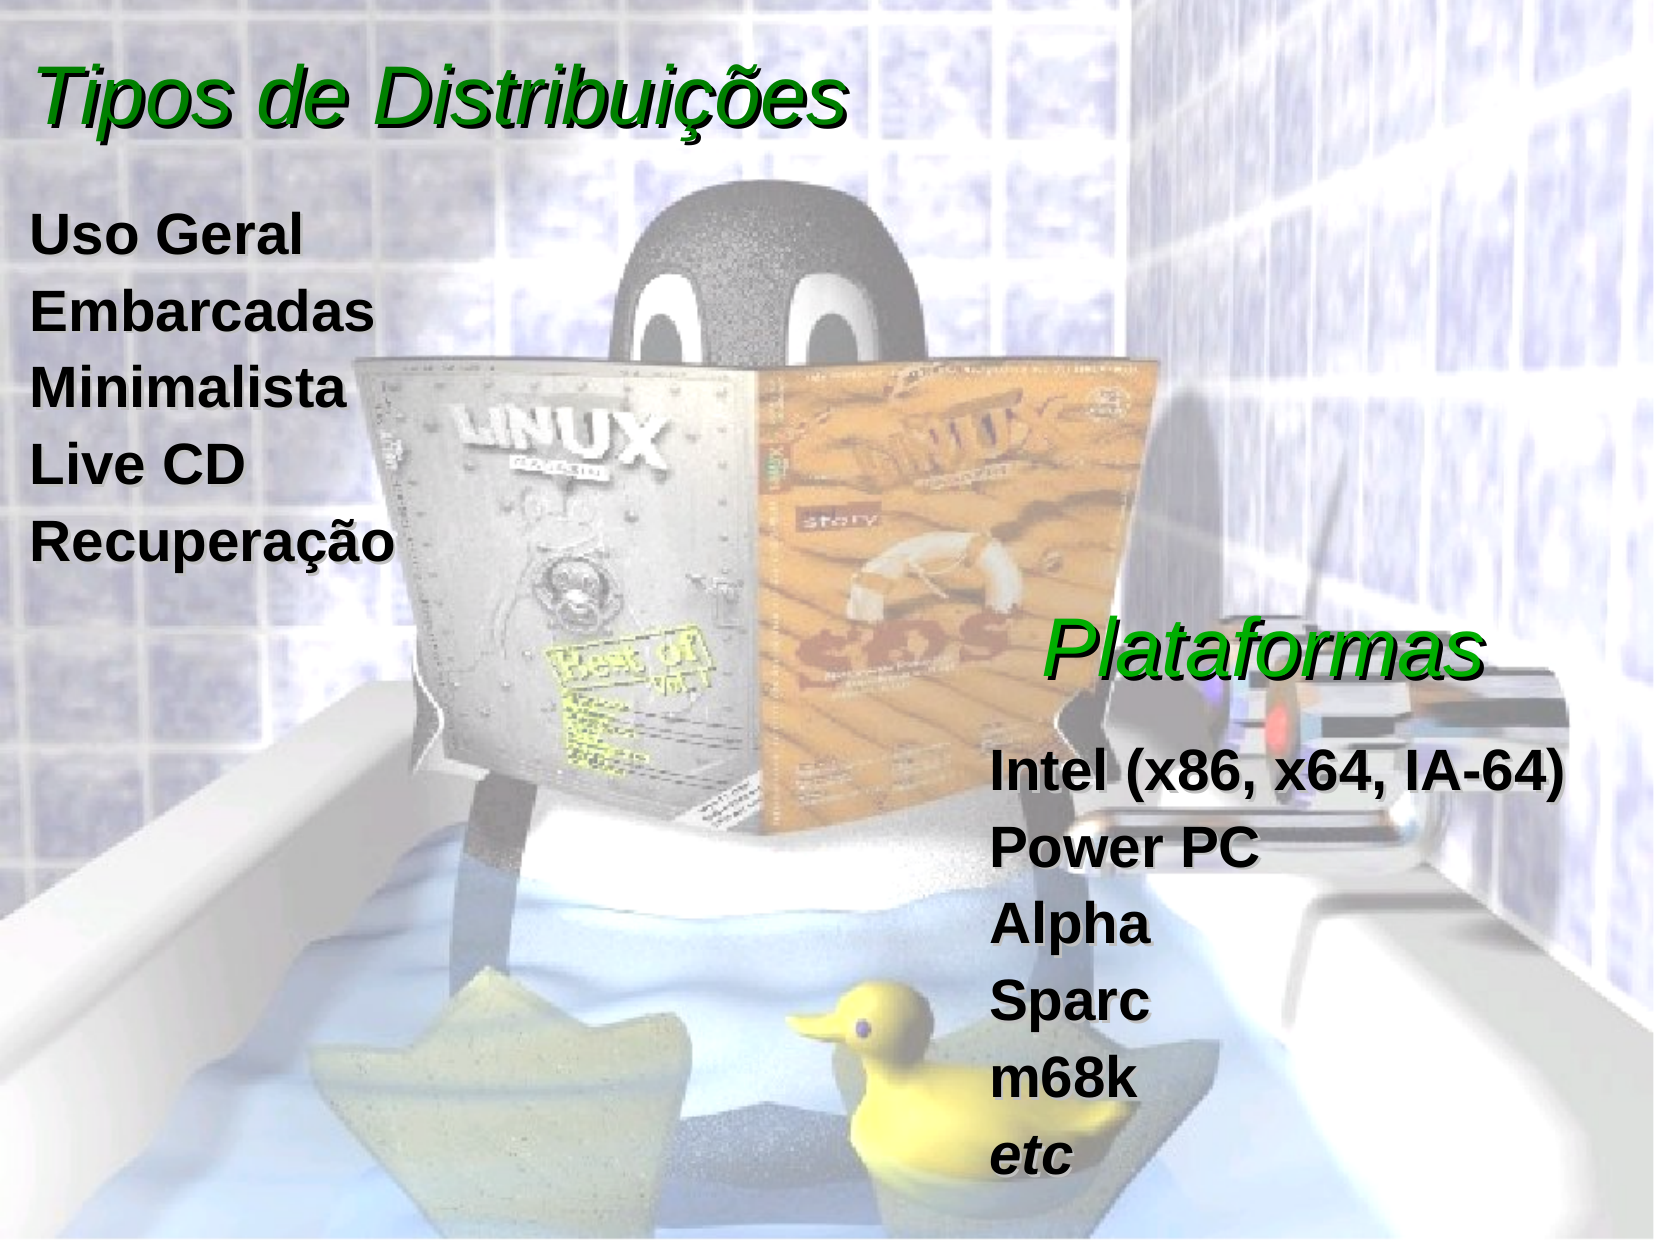

# Tipos de Distribuições
Uso Geral
Embarcadas
Minimalista
Live CD
Recuperação
Plataformas
Intel (x86, x64, IA-64)
Power PC
Alpha
Sparc
m68k
etc